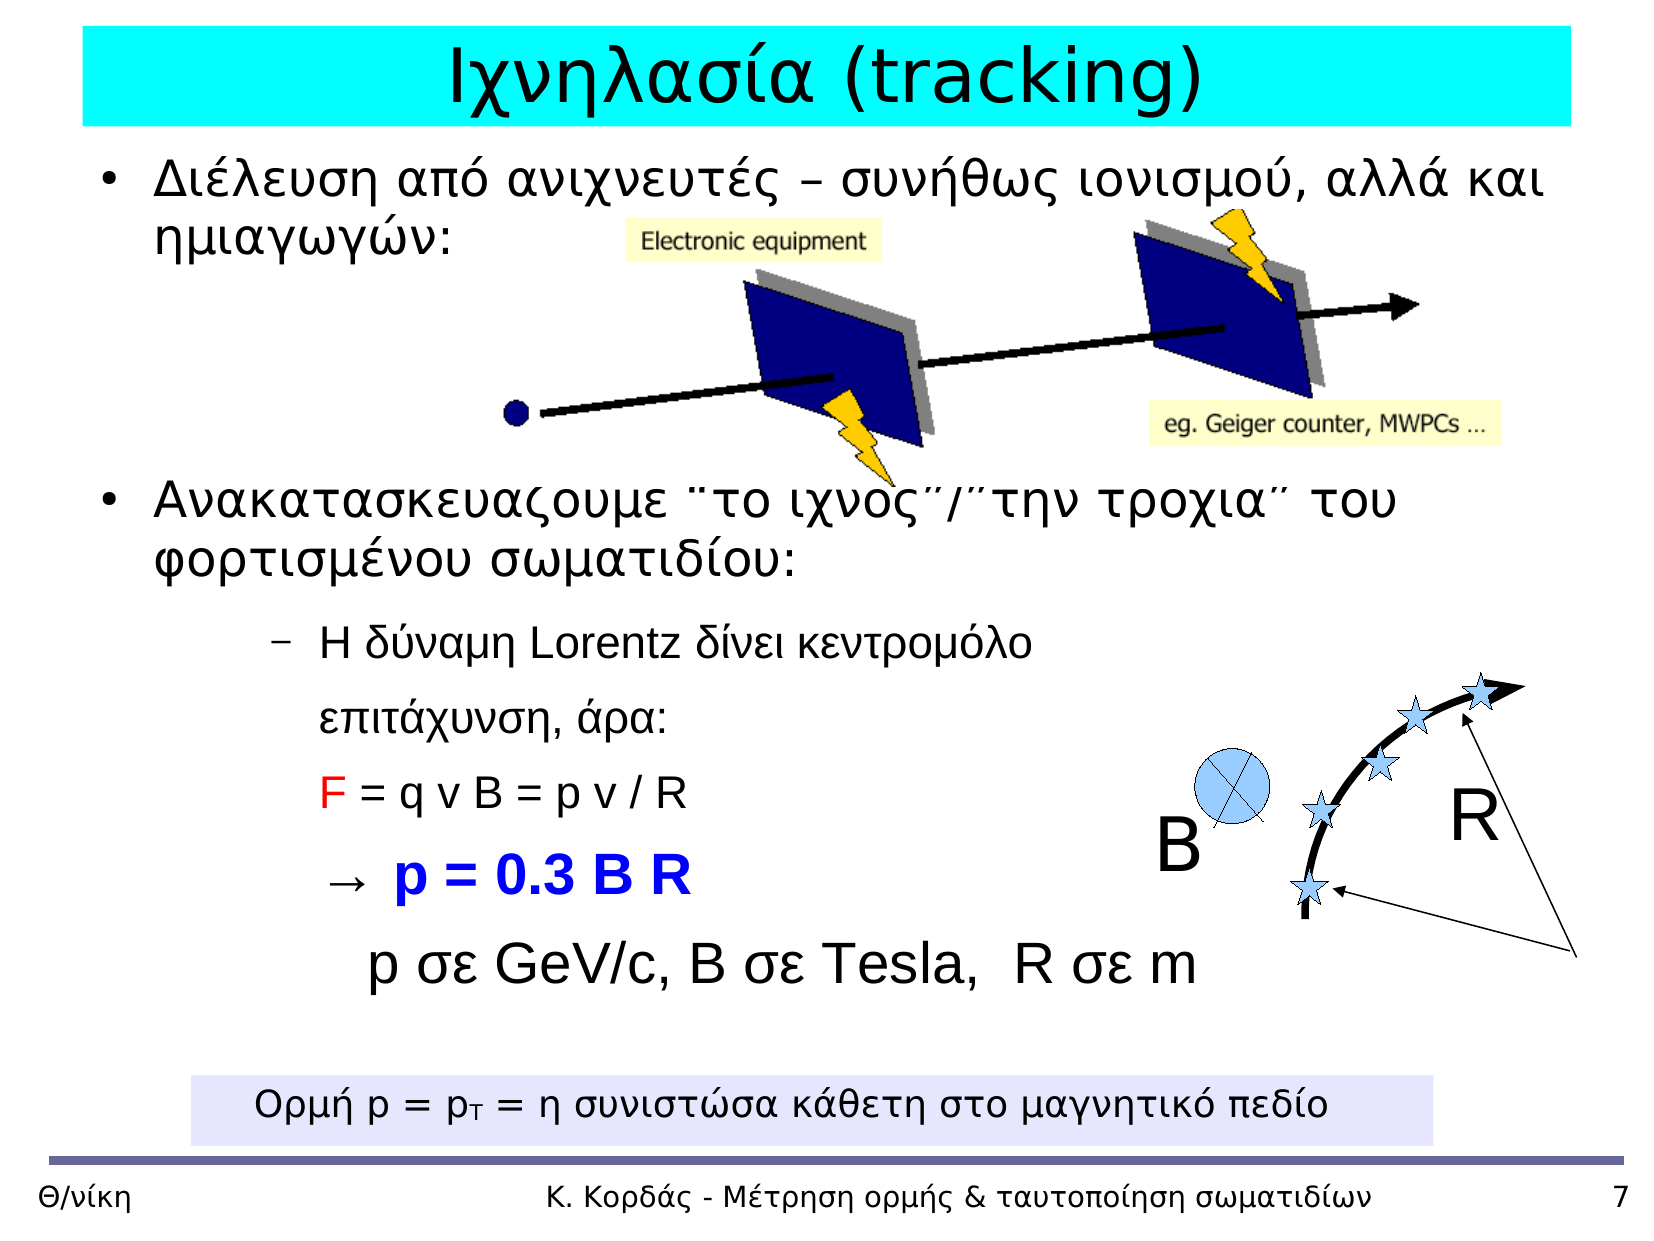

# Ιχνηλασία (tracking)
Διέλευση από ανιχνευτές – συνήθως ιονισμού, αλλά και ημιαγωγών:
Ανακατασκευάζουμε “το ίχνος”/”την τροχιά” του φορτισμένου σωματιδίου:
Η δύναμη Lorentz δίνει κεντρομόλο
επιτάχυνση, άρα:
F = q v B = p v / R
→ p = 0.3 B R
 p σε GeV/c, B σε Tesla, R σε m
R
Β
 Ορμή p = pT = η συνιστώσα κάθετη στο μαγνητικό πεδίο
Θ/νίκη
Κ. Κορδάς - Μέτρηση ορμής & ταυτοποίηση σωματιδίων
7